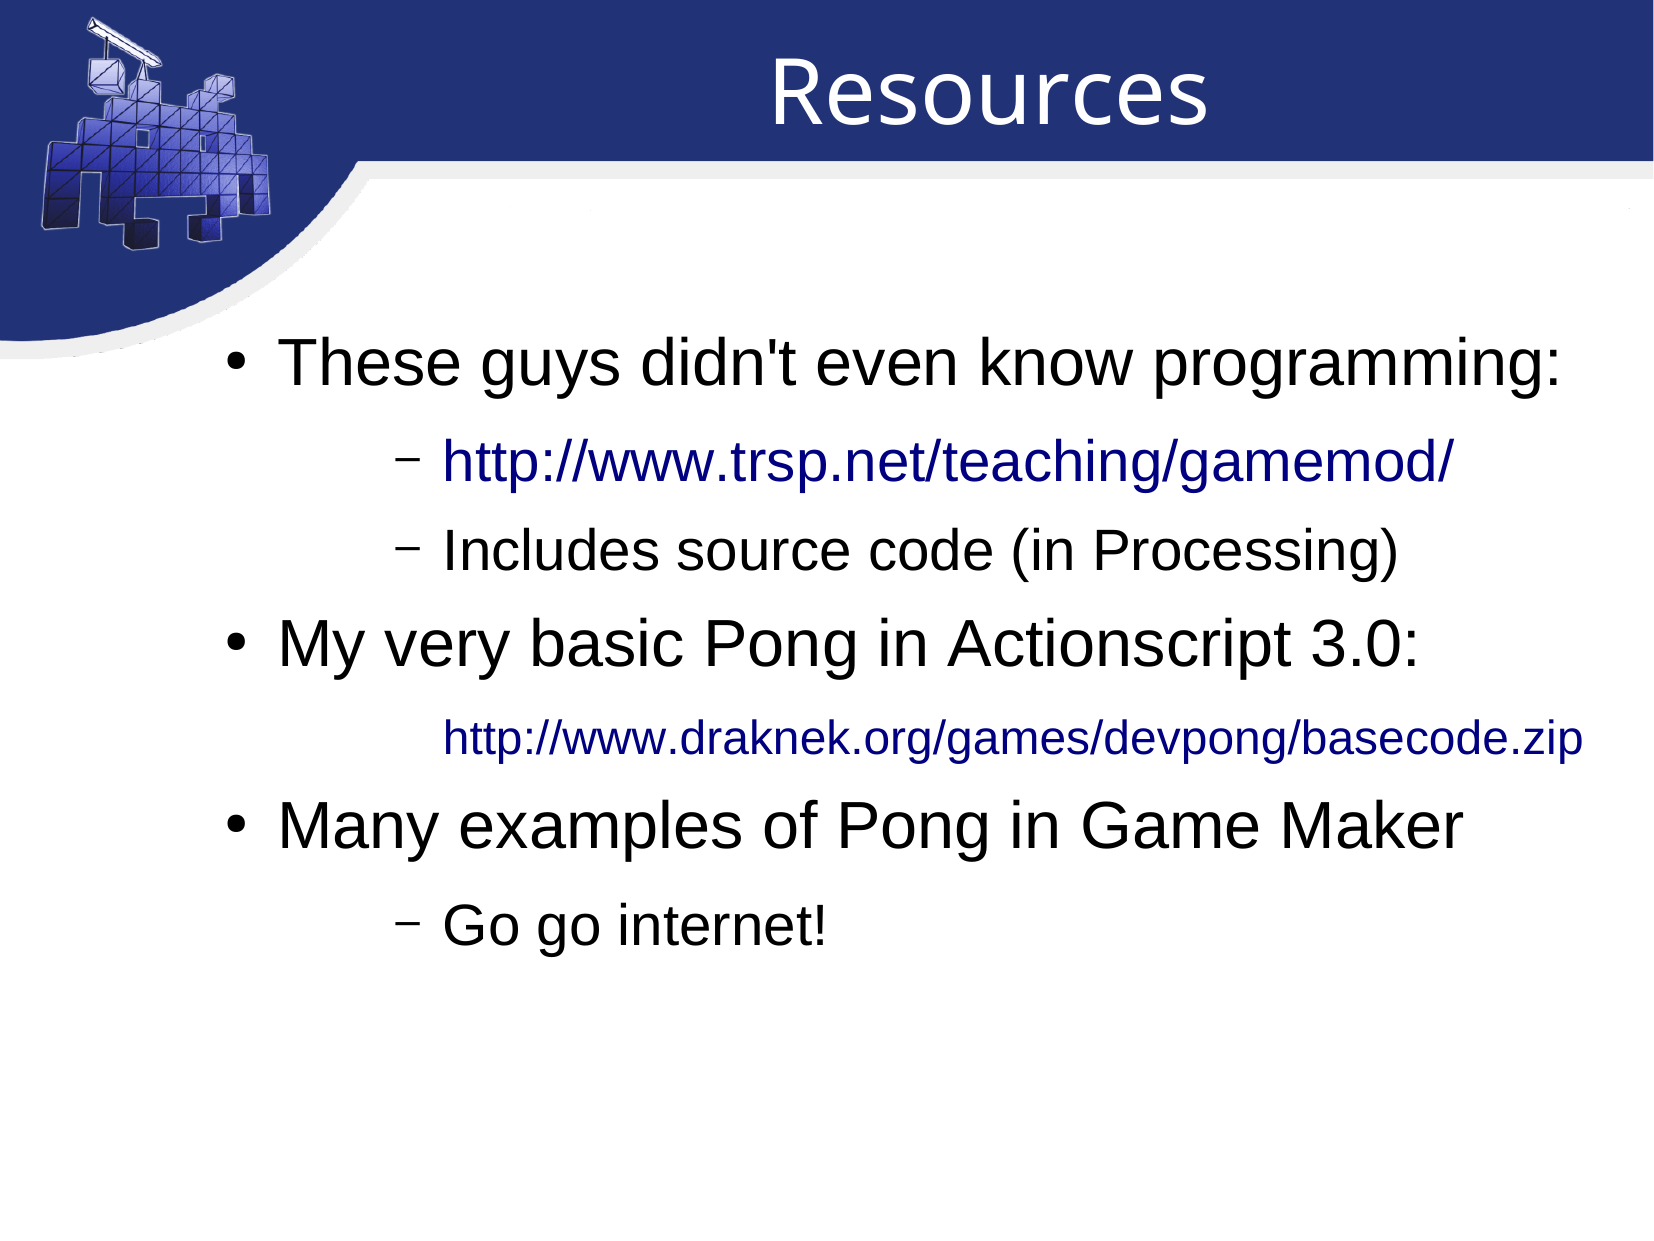

# Resources
These guys didn't even know programming:
http://www.trsp.net/teaching/gamemod/
Includes source code (in Processing)
My very basic Pong in Actionscript 3.0:
http://www.draknek.org/games/devpong/basecode.zip
Many examples of Pong in Game Maker
Go go internet!